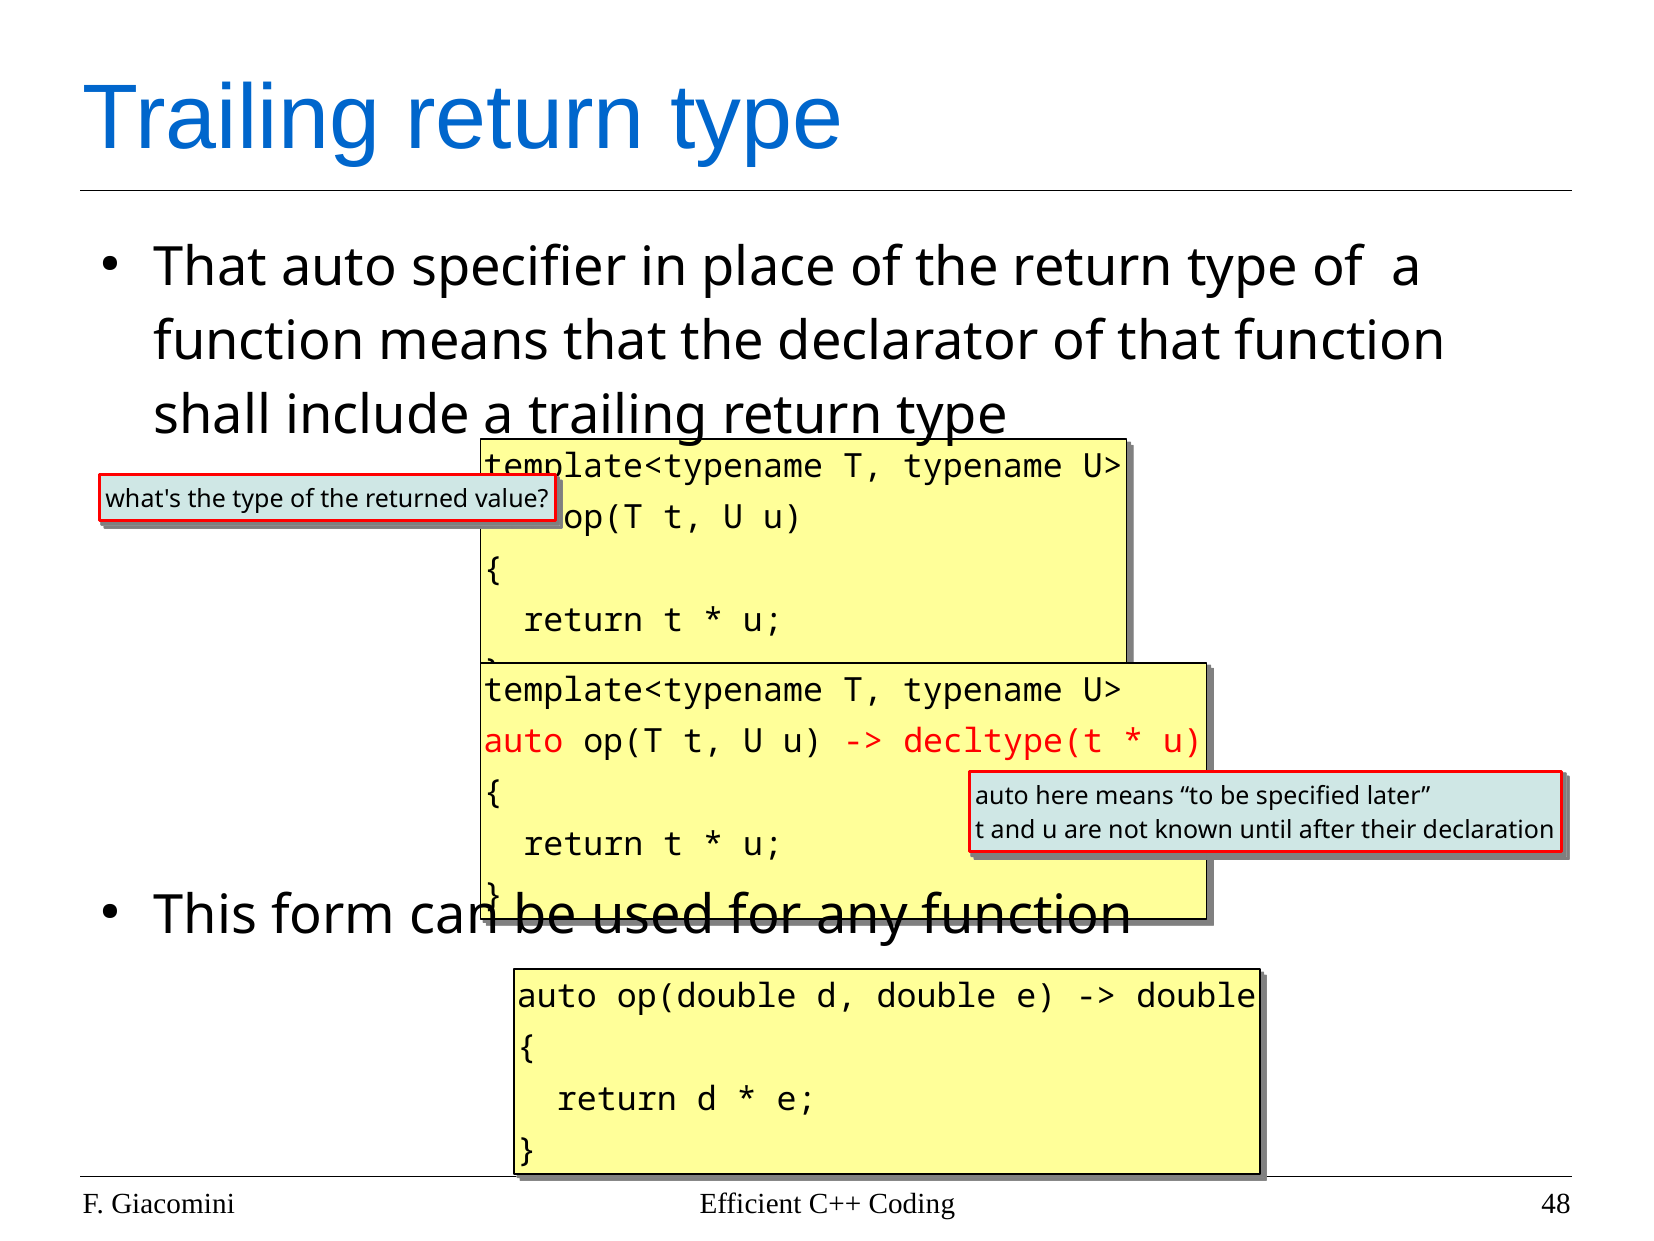

# Trailing return type
That auto specifier in place of the return type of a function means that the declarator of that function shall include a trailing return type
template<typename T, typename U>
??? op(T t, U u)
{
 return t * u;
}
what's the type of the returned value?
template<typename T, typename U>
auto op(T t, U u) -> decltype(t * u)
{
 return t * u;
}
auto here means “to be specified later”
t and u are not known until after their declaration
This form can be used for any function
auto op(double d, double e) -> double
{
 return d * e;
}
F. Giacomini
Efficient C++ Coding
48